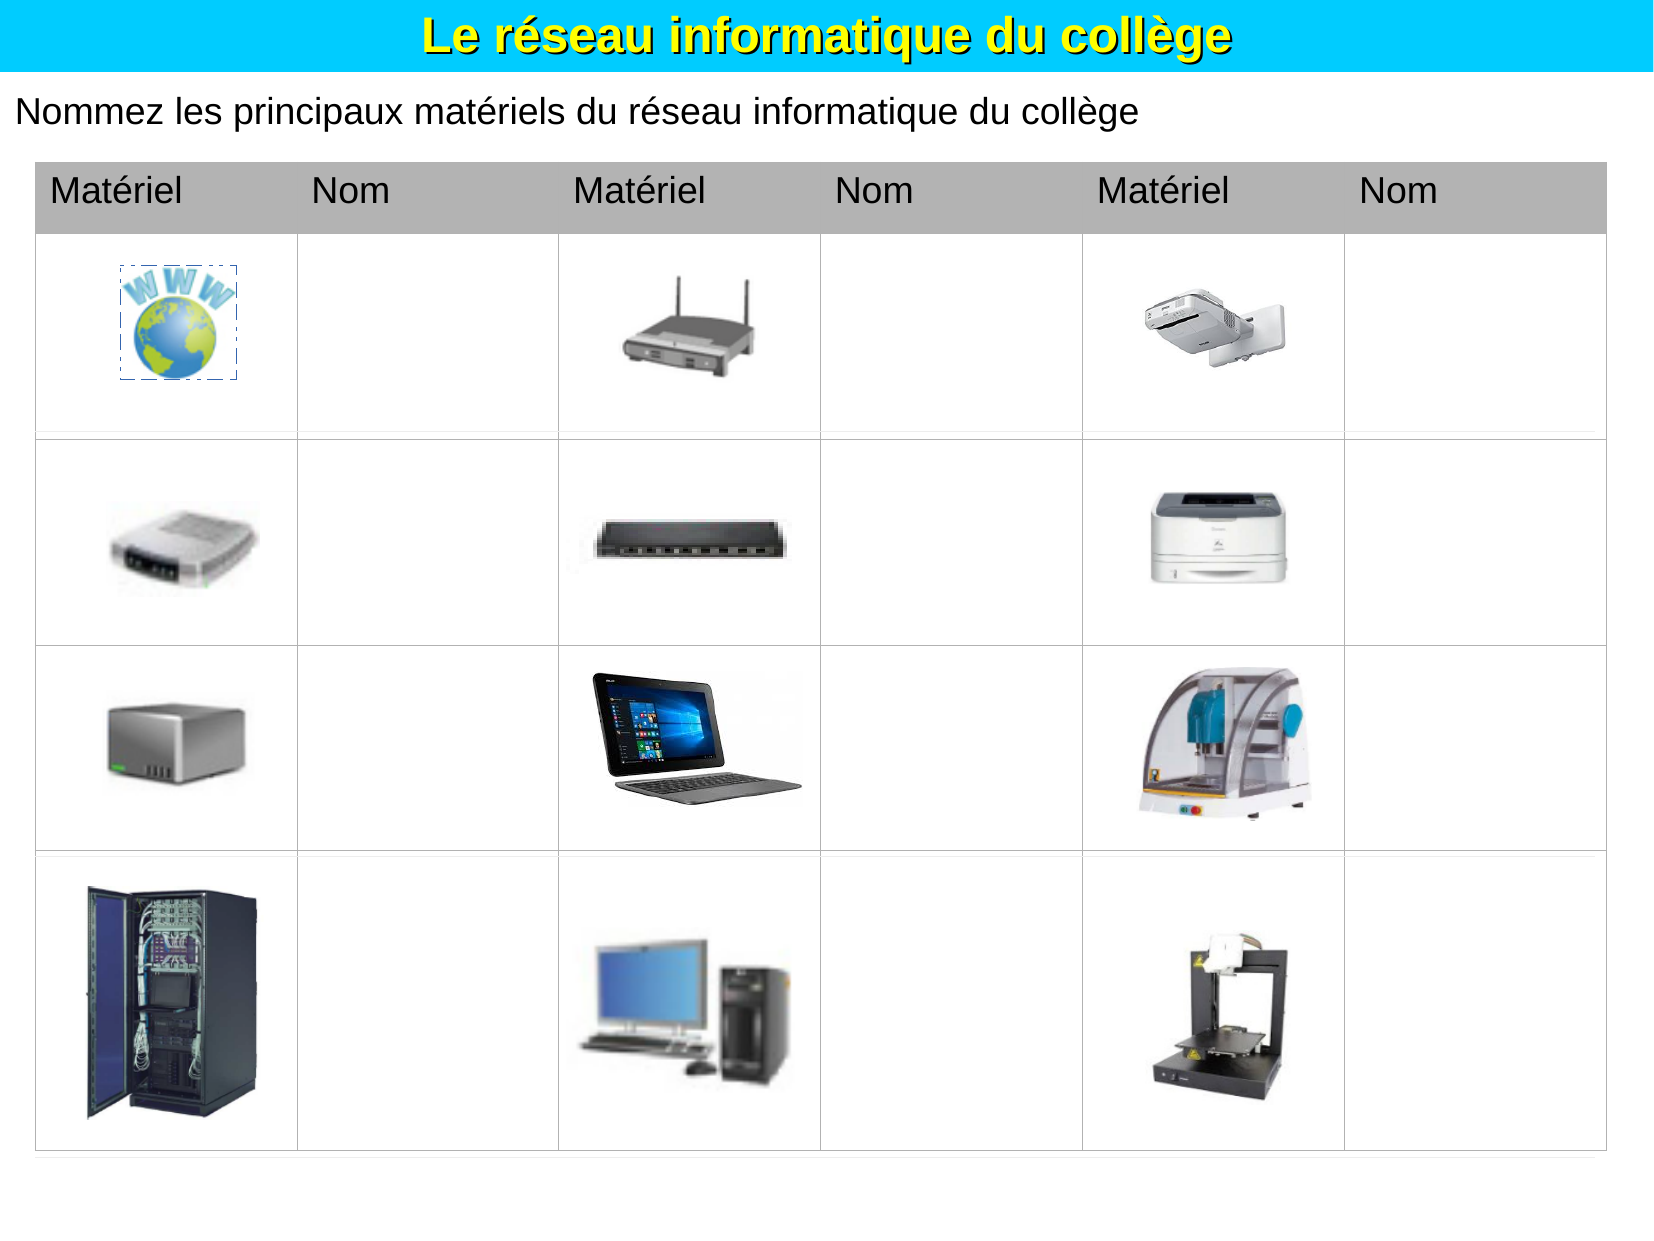

Le réseau informatique du collège
Nommez les principaux matériels du réseau informatique du collège
| Matériel | Nom | Matériel | Nom | Matériel | Nom |
| --- | --- | --- | --- | --- | --- |
| | | | | | |
| | | | | | |
| | | | | | |
| | | | | | |